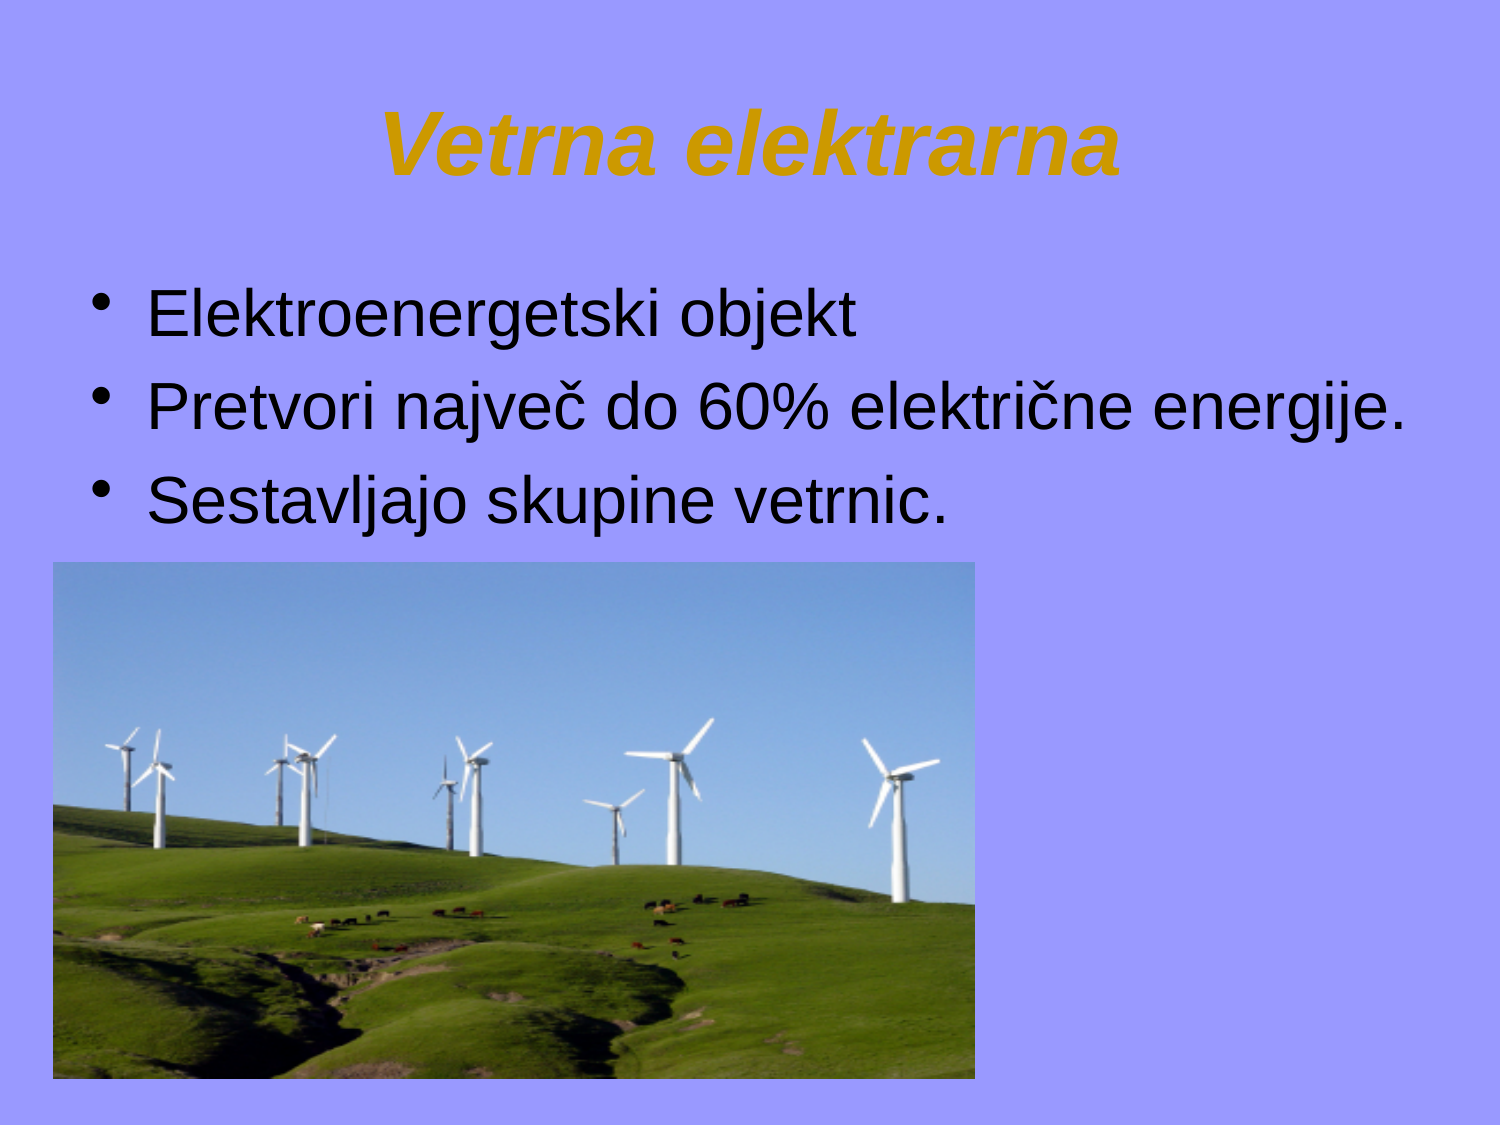

# Vetrna elektrarna
Elektroenergetski objekt
Pretvori največ do 60% električne energije.
Sestavljajo skupine vetrnic.